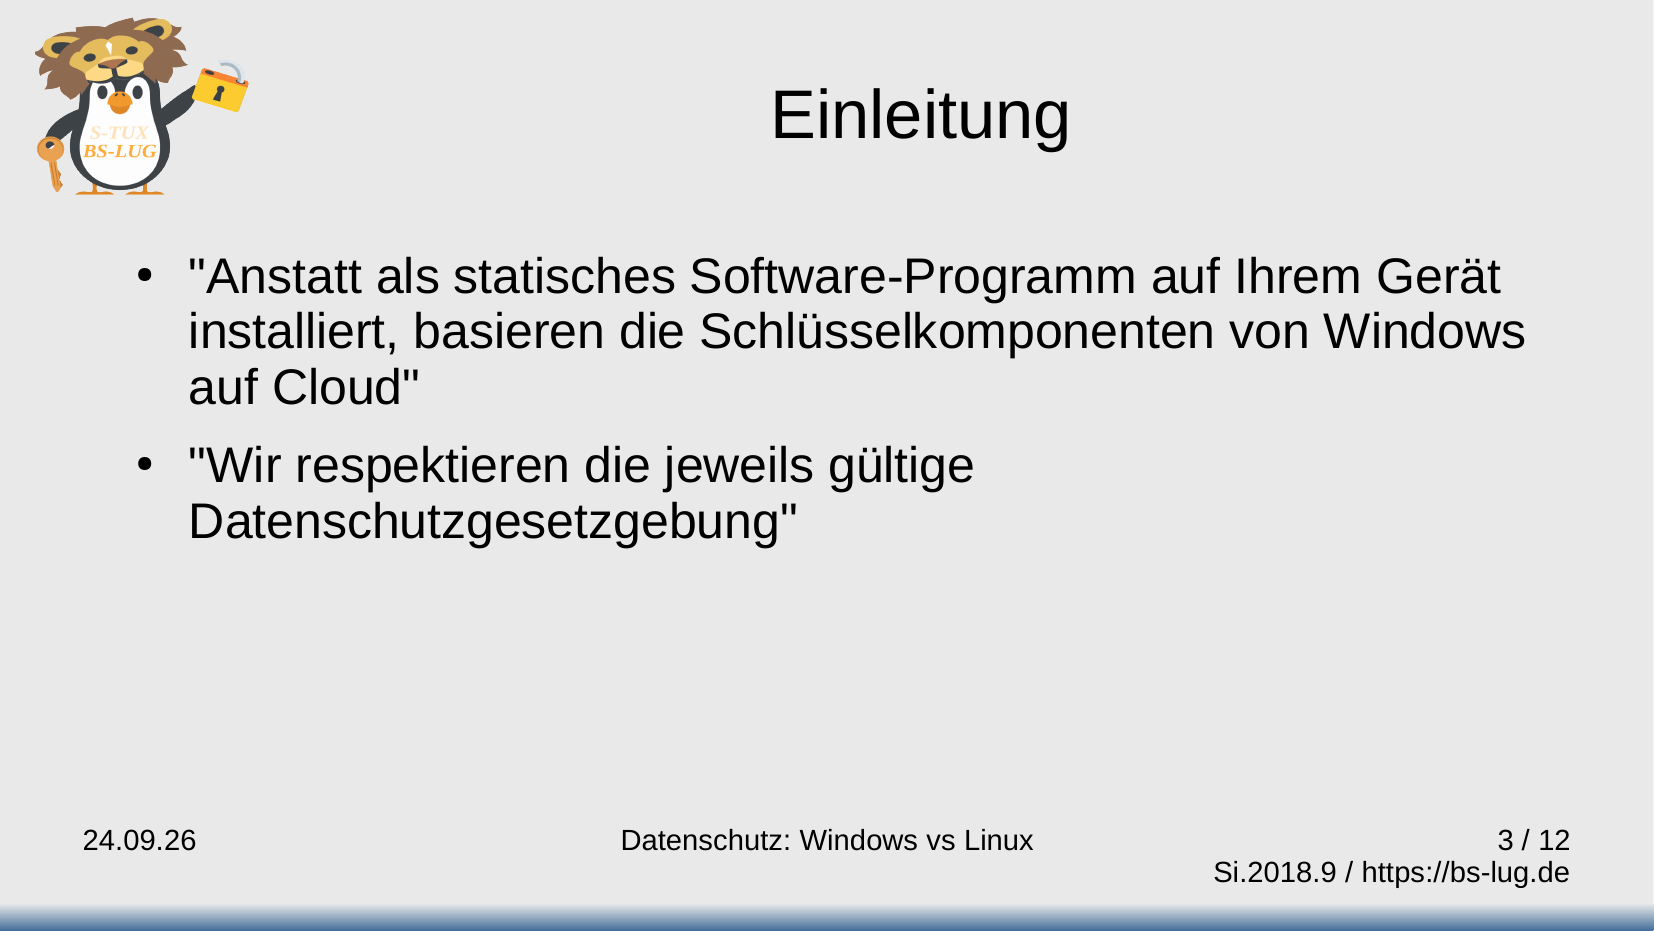

# Einleitung
"Anstatt als statisches Software-Programm auf Ihrem Gerät installiert, basieren die Schlüsselkomponenten von Windows auf Cloud"
"Wir respektieren die jeweils gültige Datenschutzgesetzgebung"
26.09.2018
Datenschutz: Windows vs Linux
3